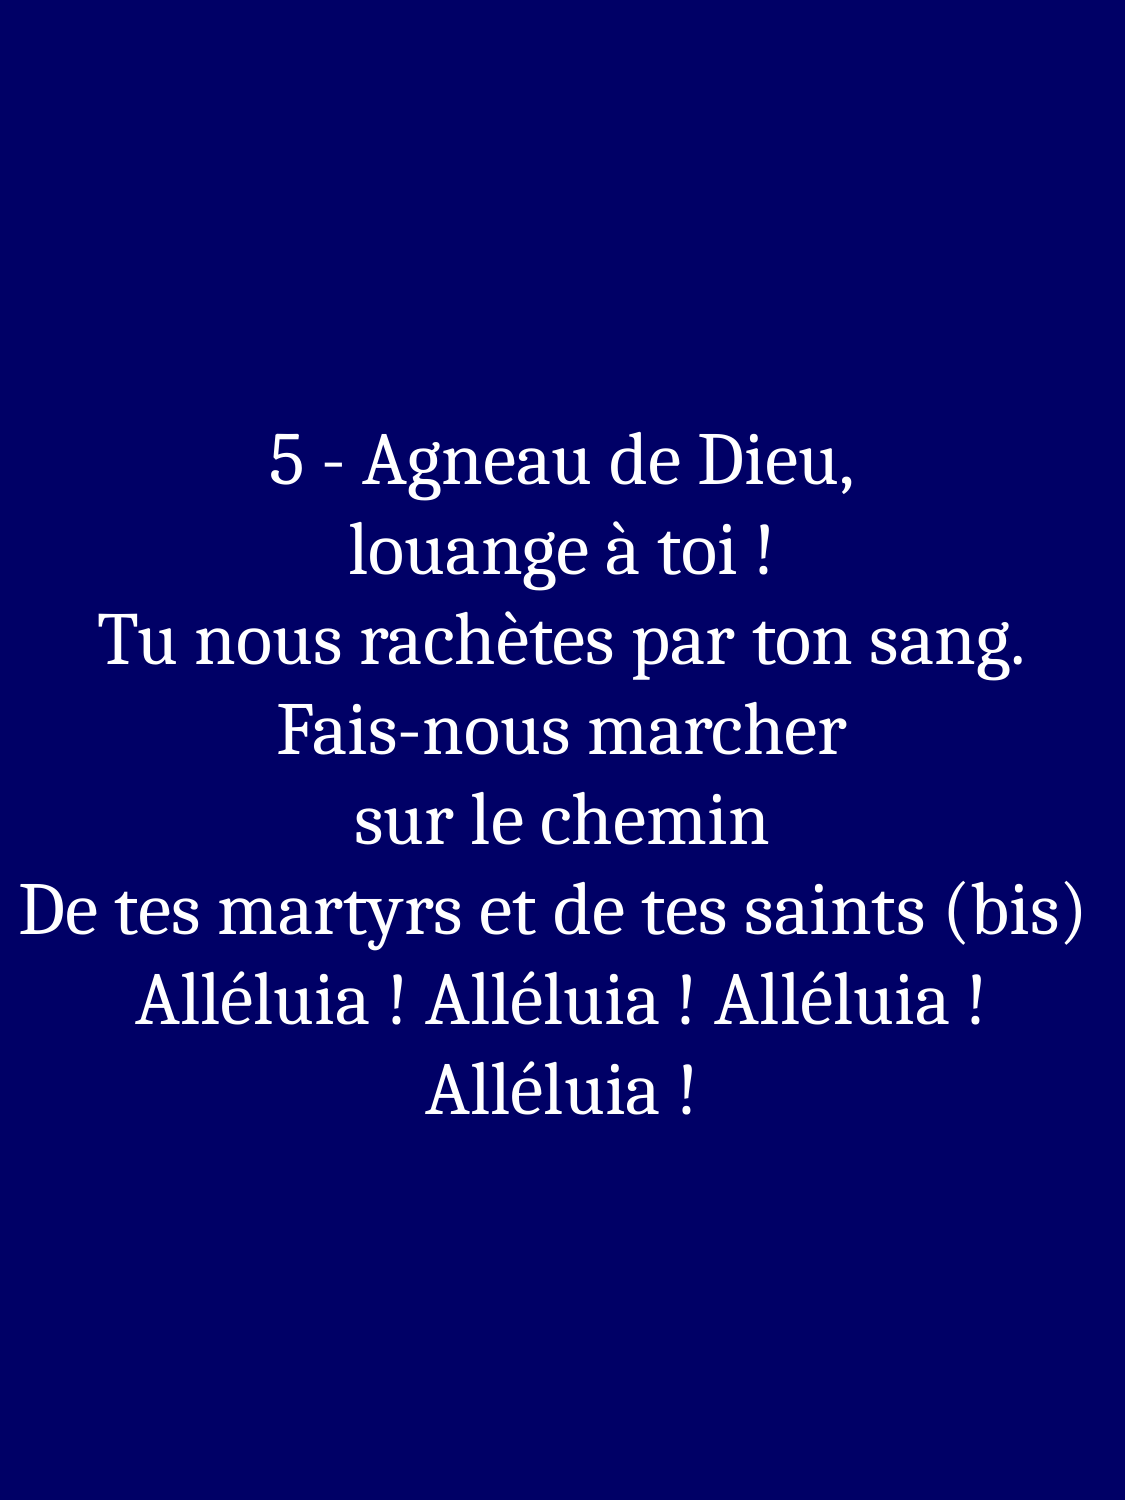

5 - Agneau de Dieu,
louange à toi !
Tu nous rachètes par ton sang.
Fais-nous marcher
sur le chemin
De tes martyrs et de tes saints (bis)
Alléluia ! Alléluia ! Alléluia ! Alléluia !